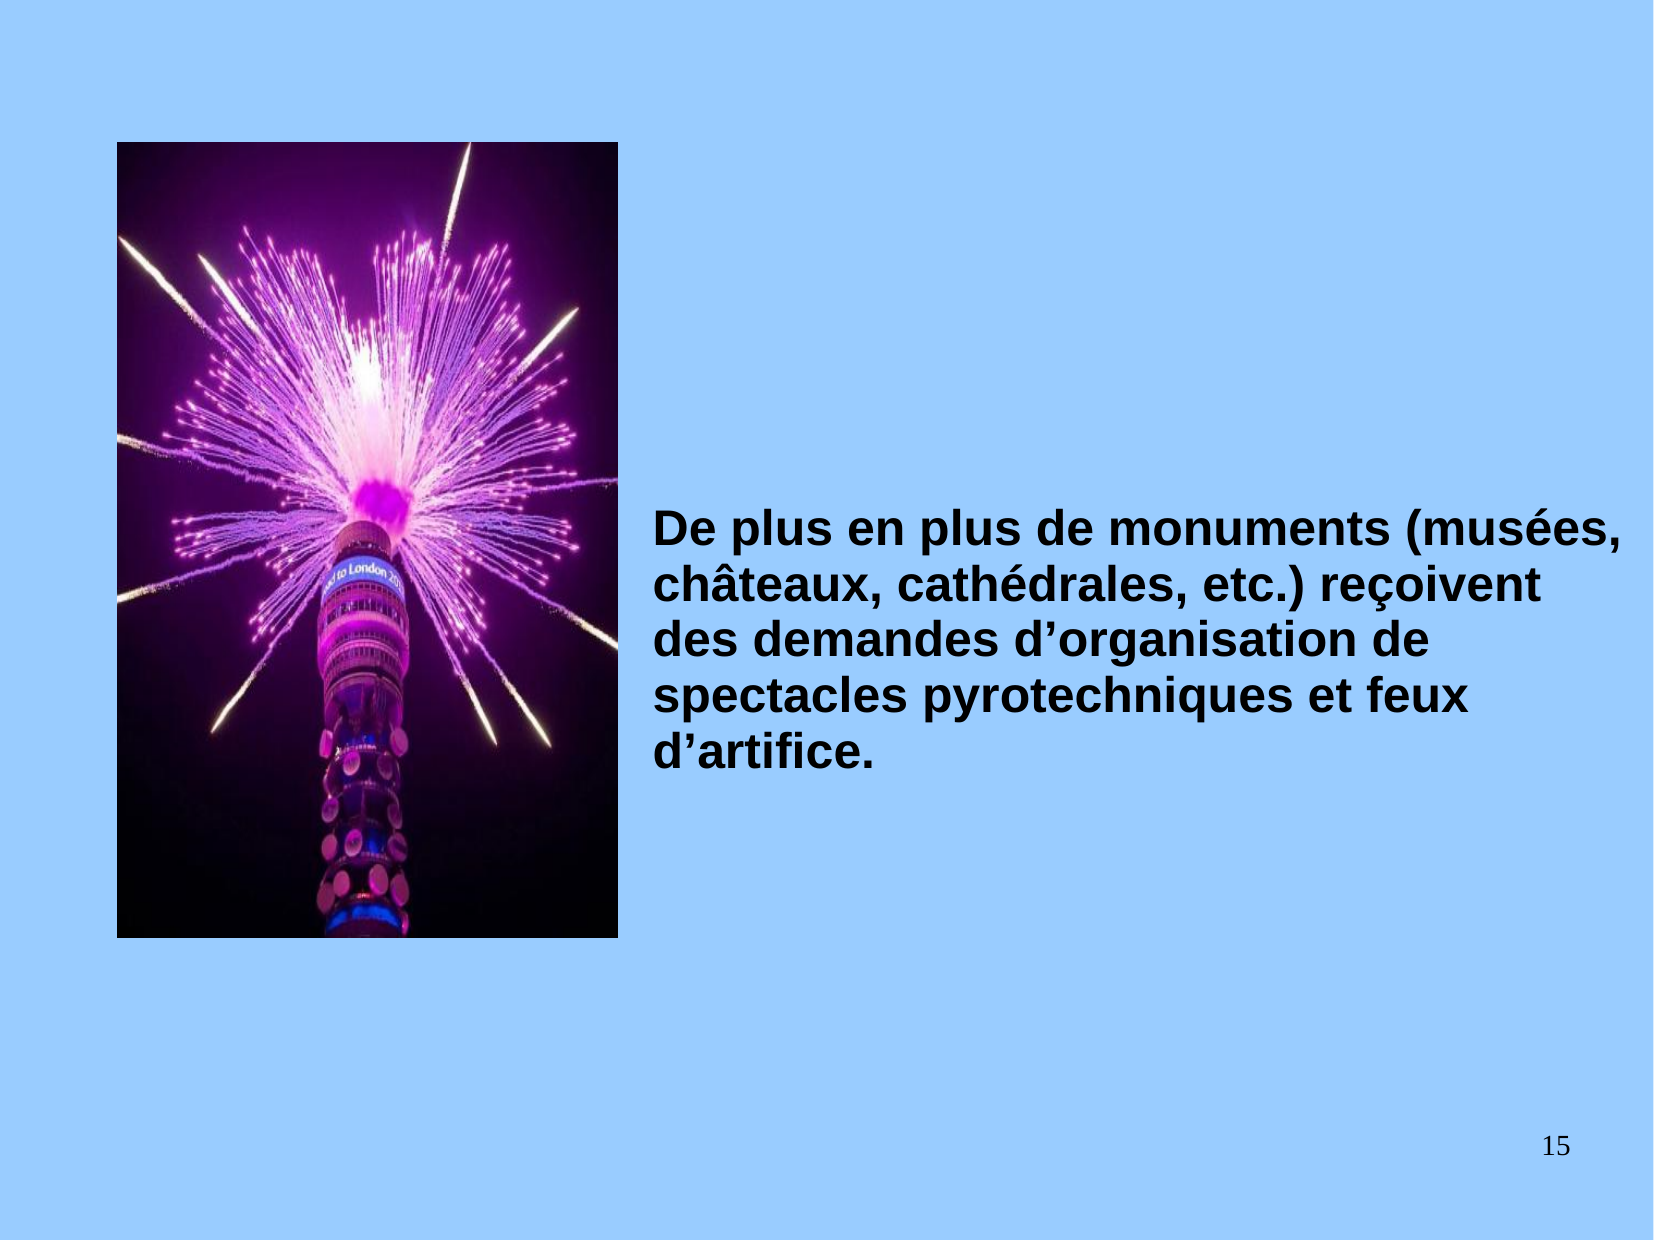

De plus en plus de monuments (musées, châteaux, cathédrales, etc.) reçoivent des demandes d’organisation de spectacles pyrotechniques et feux d’artifice.
15